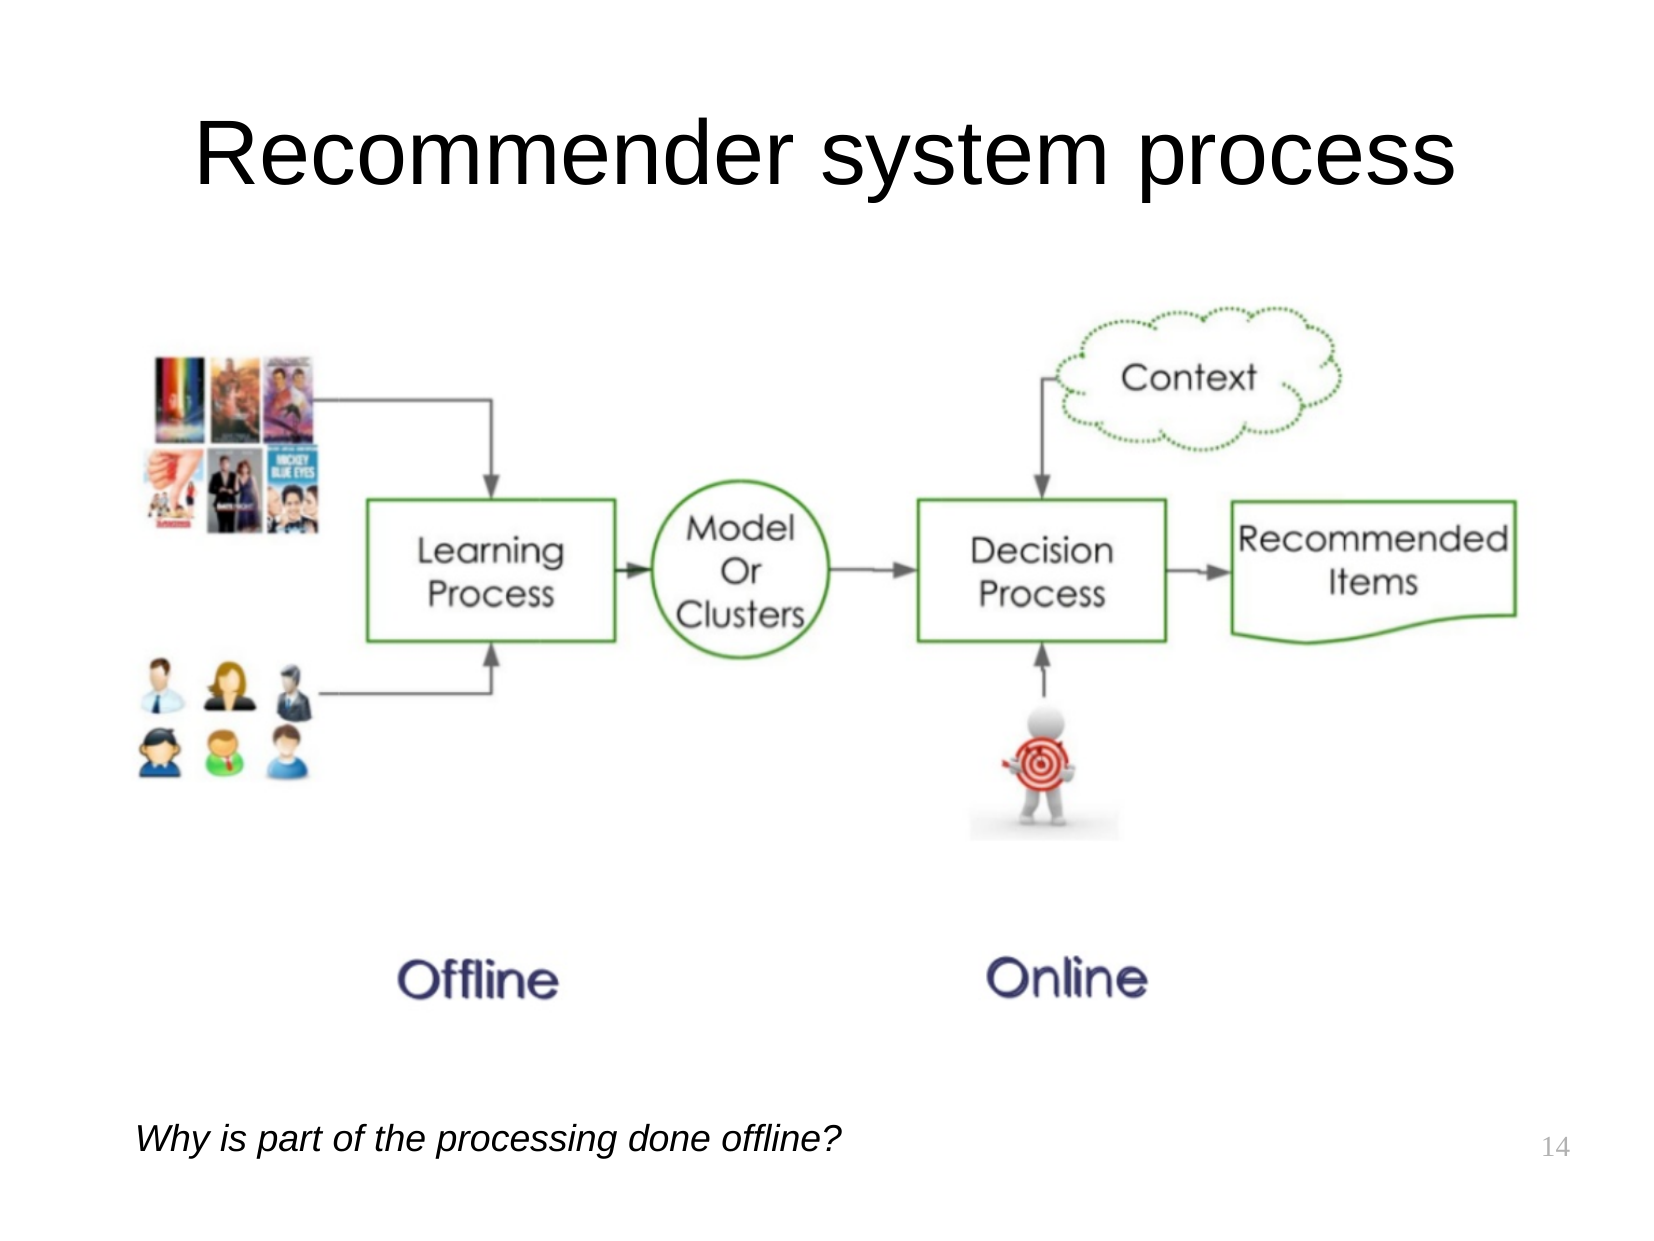

# Recommender system process
Why is part of the processing done offline?
14